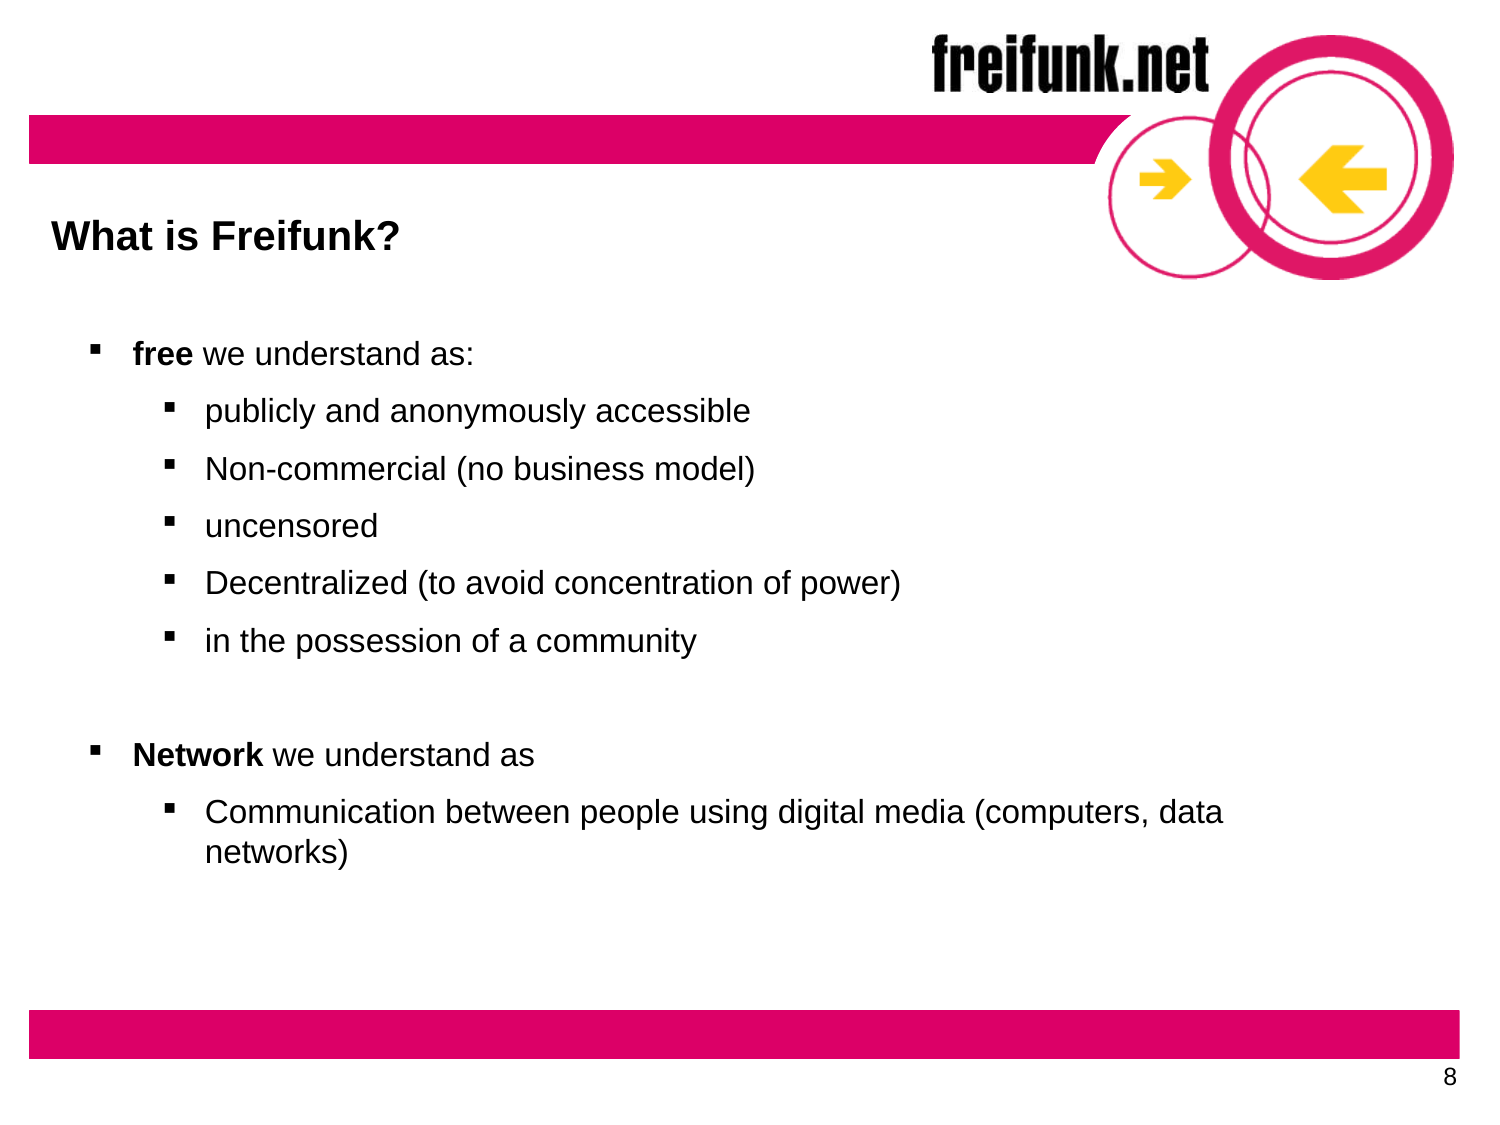

What is Freifunk?
free we understand as:
publicly and anonymously accessible
Non-commercial (no business model)
uncensored
Decentralized (to avoid concentration of power)
in the possession of a community
Network we understand as
Communication between people using digital media (computers, data networks)
8